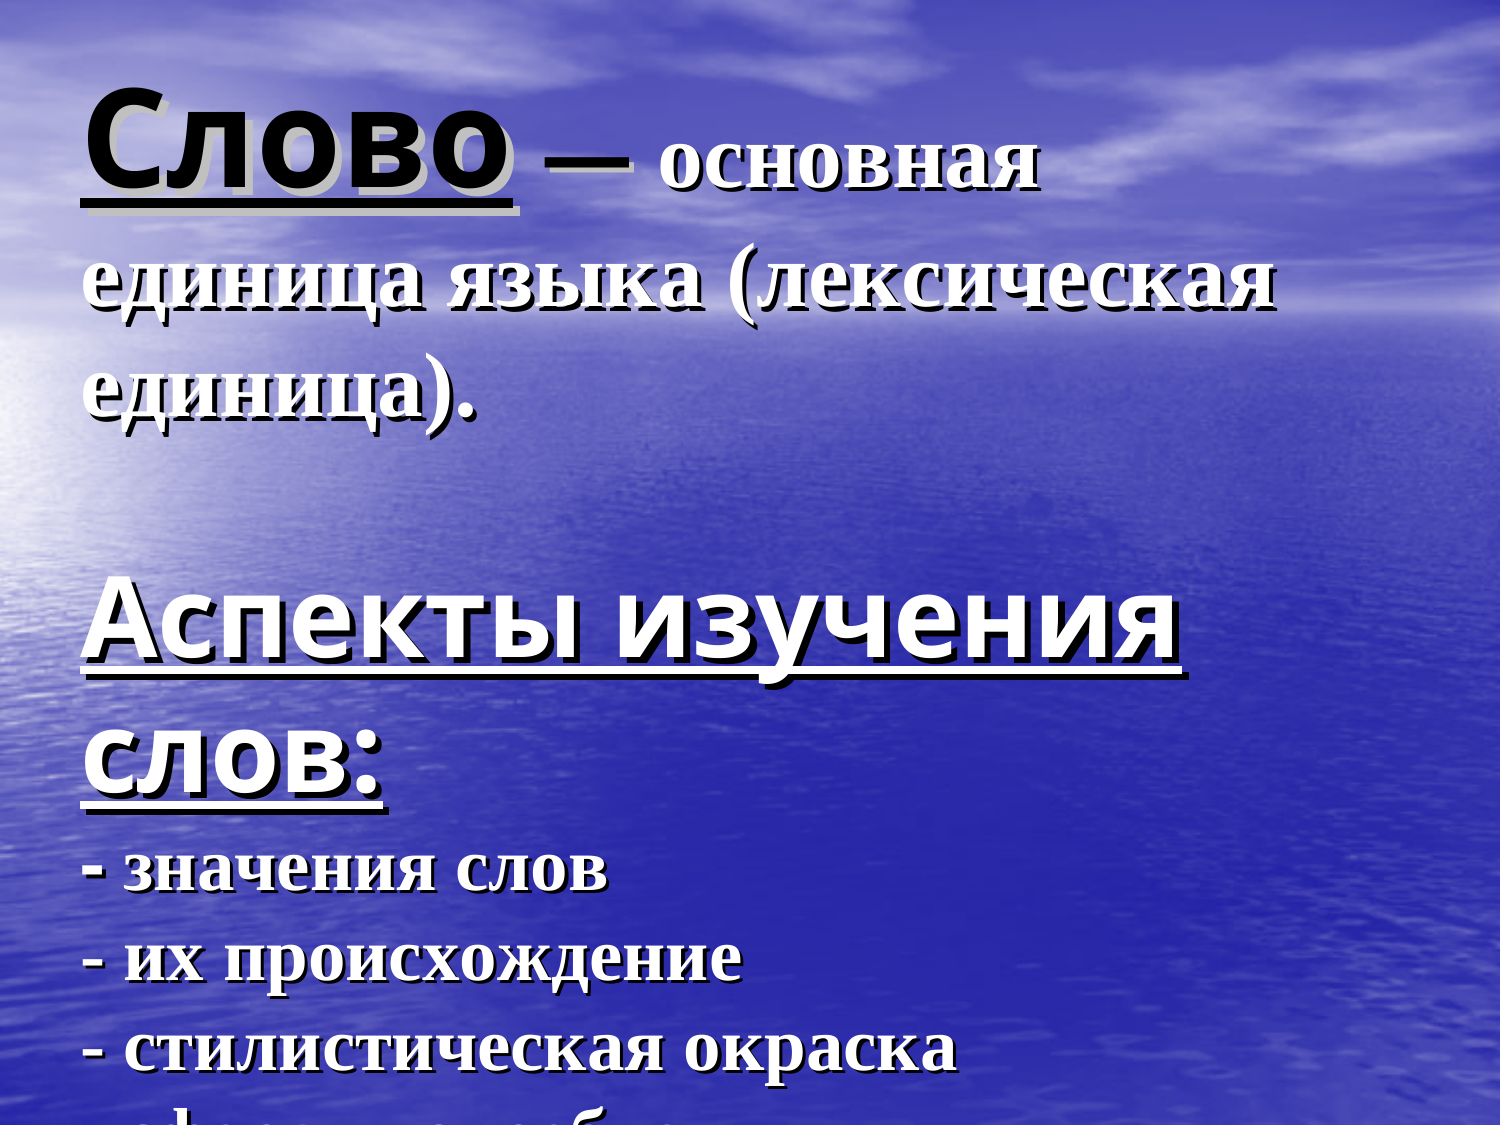

# Слово — основная единица языка (лексическая единица). Аспекты изучения слов: - значения слов - их происхождение - стилистическая окраска - сфера употребления